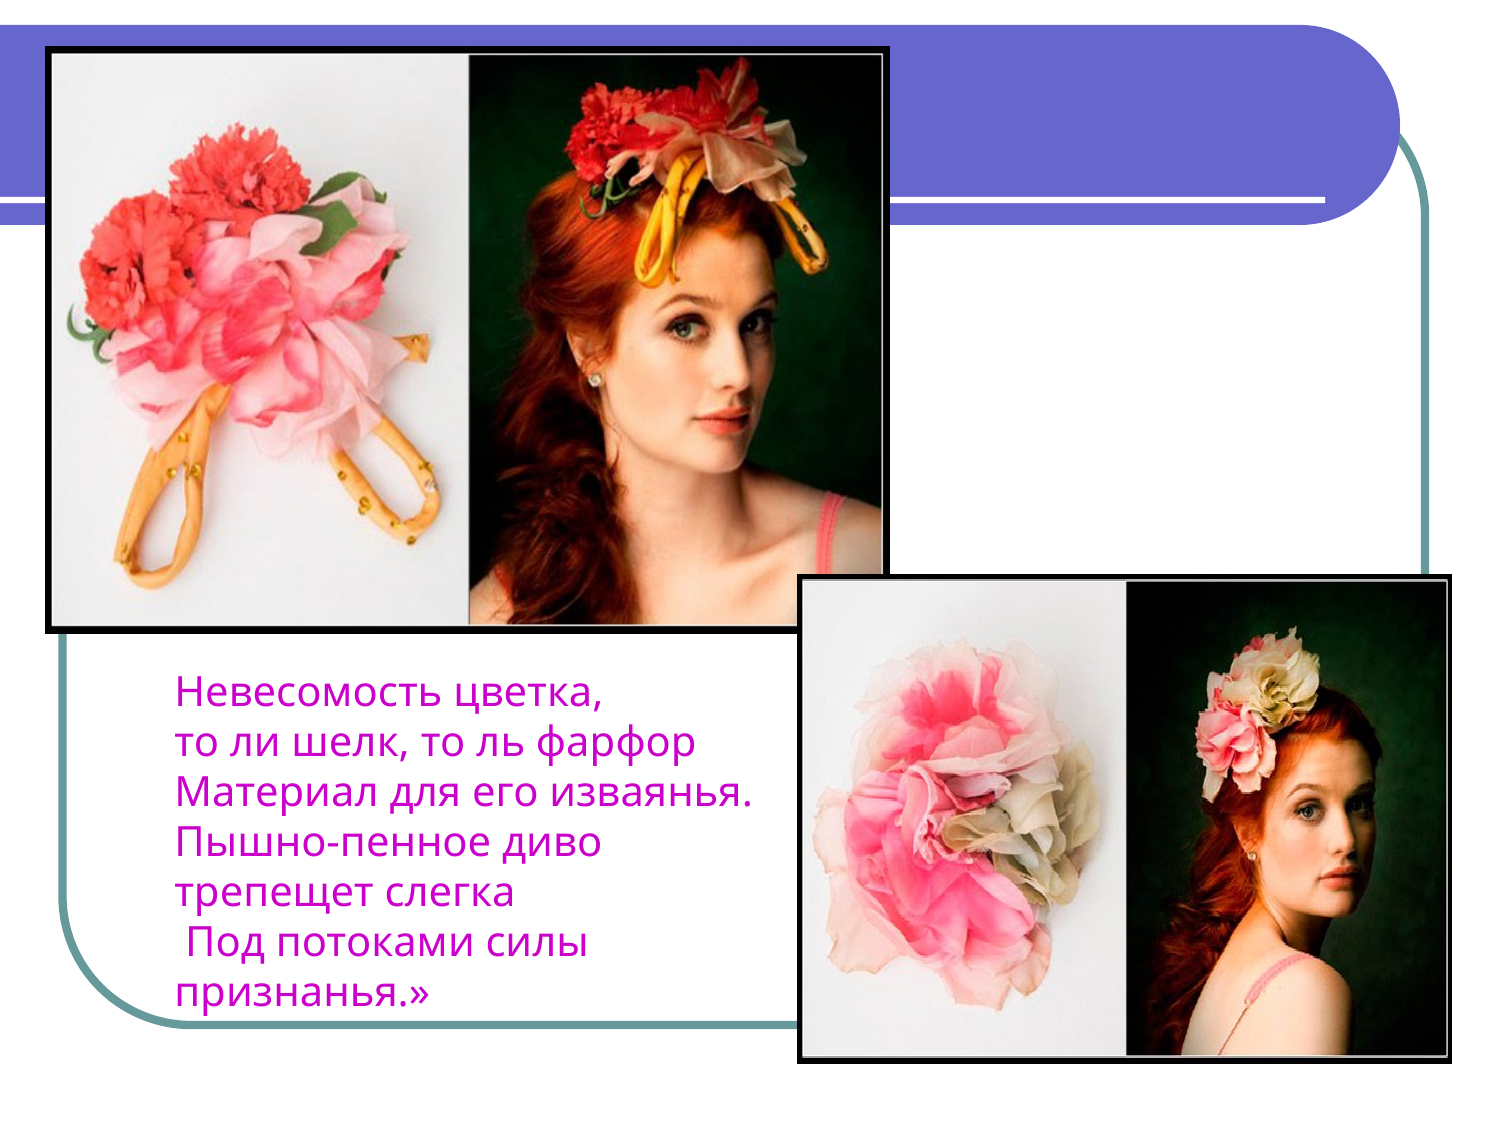

Невесомость цветка,
то ли шелк, то ль фарфор
Материал для его изваянья.
Пышно-пенное диво трепещет слегка
 Под потоками силы признанья.»